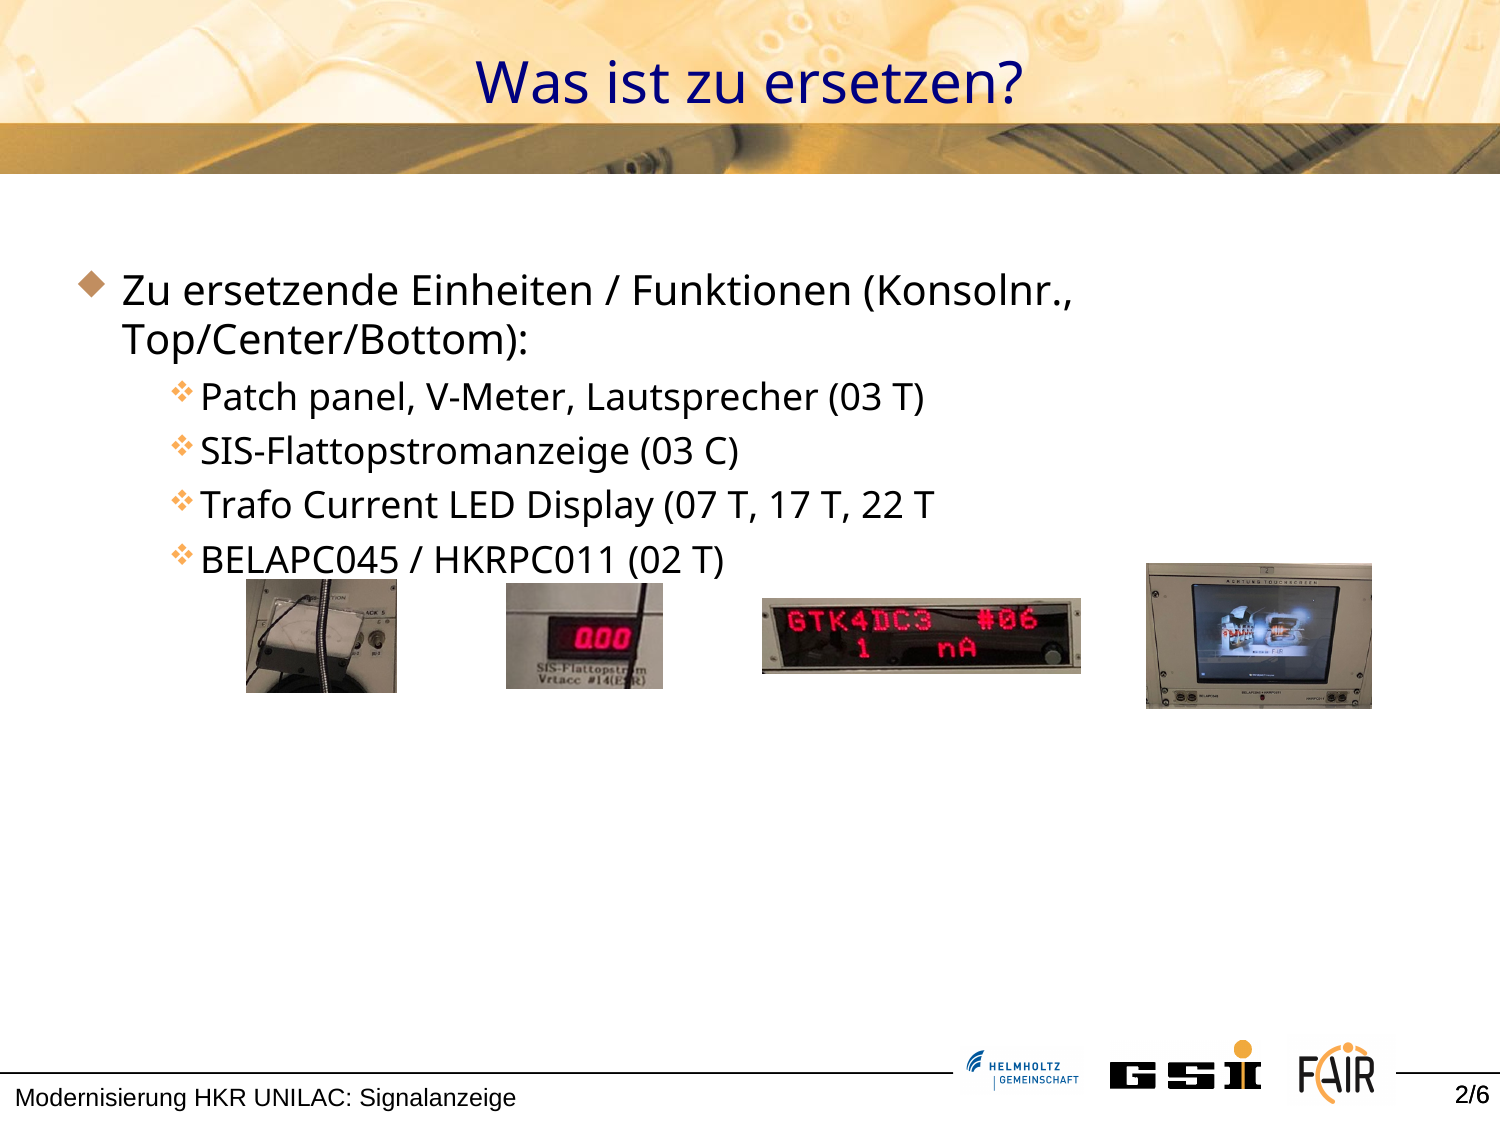

# Was ist zu ersetzen?
Zu ersetzende Einheiten / Funktionen (Konsolnr., Top/Center/Bottom):
Patch panel, V-Meter, Lautsprecher (03 T)
SIS-Flattopstromanzeige (03 C)
Trafo Current LED Display (07 T, 17 T, 22 T
BELAPC045 / HKRPC011 (02 T)
2